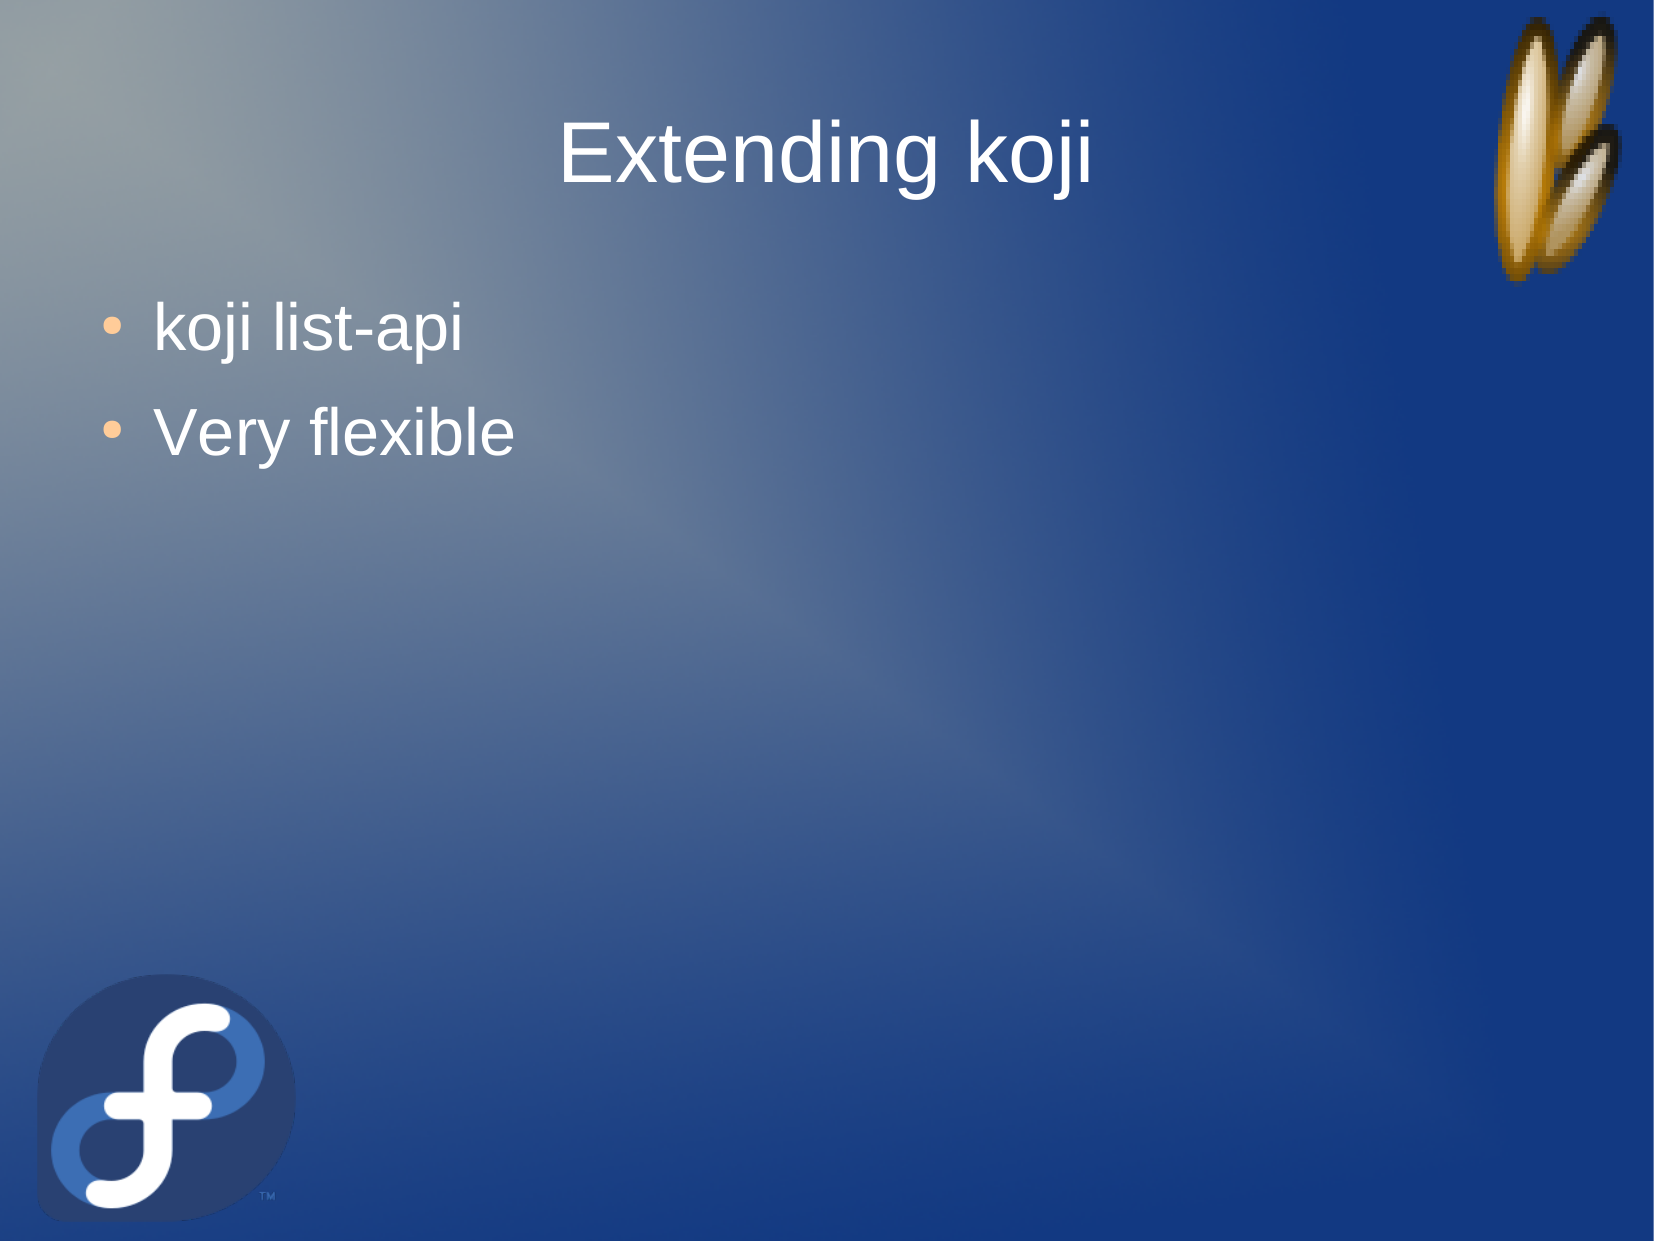

# Extending koji
koji list-api
Very flexible